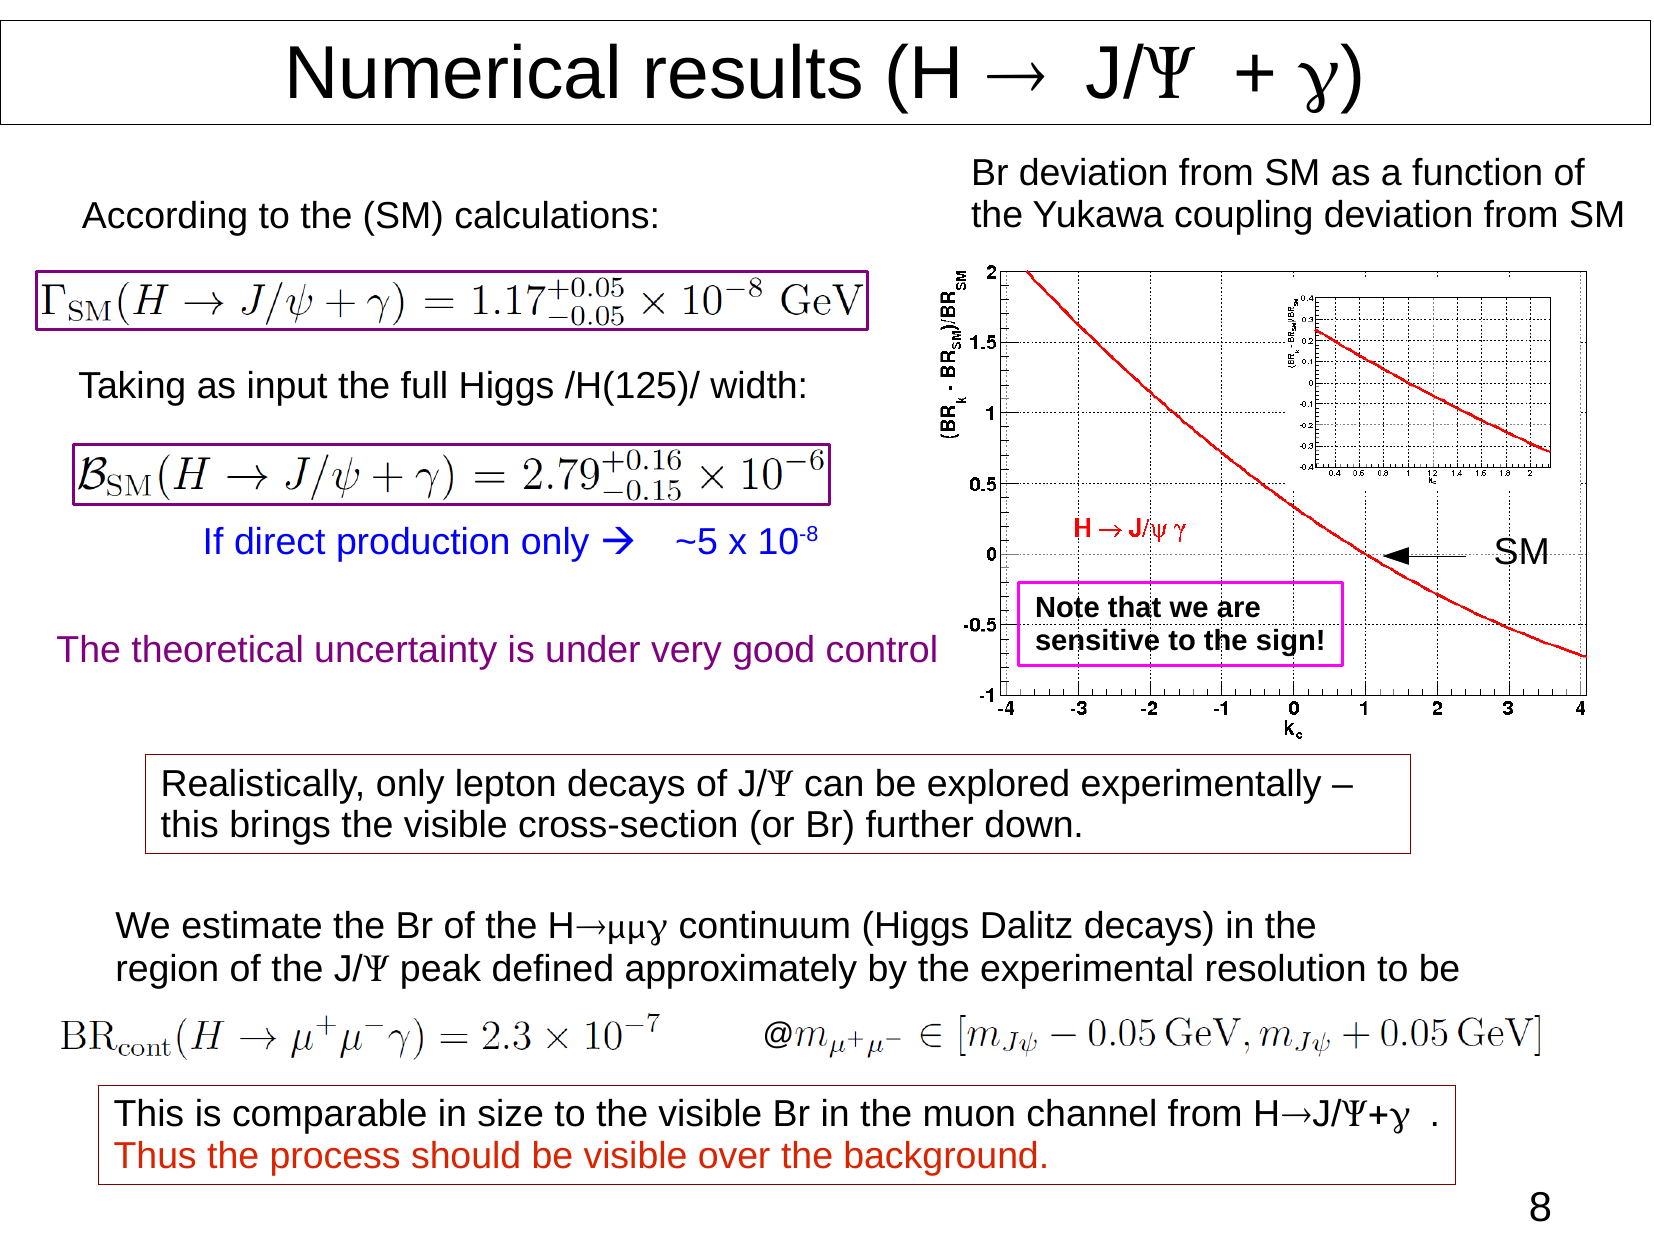

# Numerical results (H  J/ + )
Br deviation from SM as a function of
the Yukawa coupling deviation from SM
According to the (SM) calculations:
Taking as input the full Higgs /H(125)/ width:
If direct production only  ~5 x 10-8
SM
Note that we are
sensitive to the sign!
The theoretical uncertainty is under very good control
Realistically, only lepton decays of J/ can be explored experimentally –
this brings the visible cross-section (or Br) further down.
We estimate the Br of the H continuum (Higgs Dalitz decays) in the
region of the J/ peak defined approximately by the experimental resolution to be
@
This is comparable in size to the visible Br in the muon channel from HJ/+ .
Thus the process should be visible over the background.